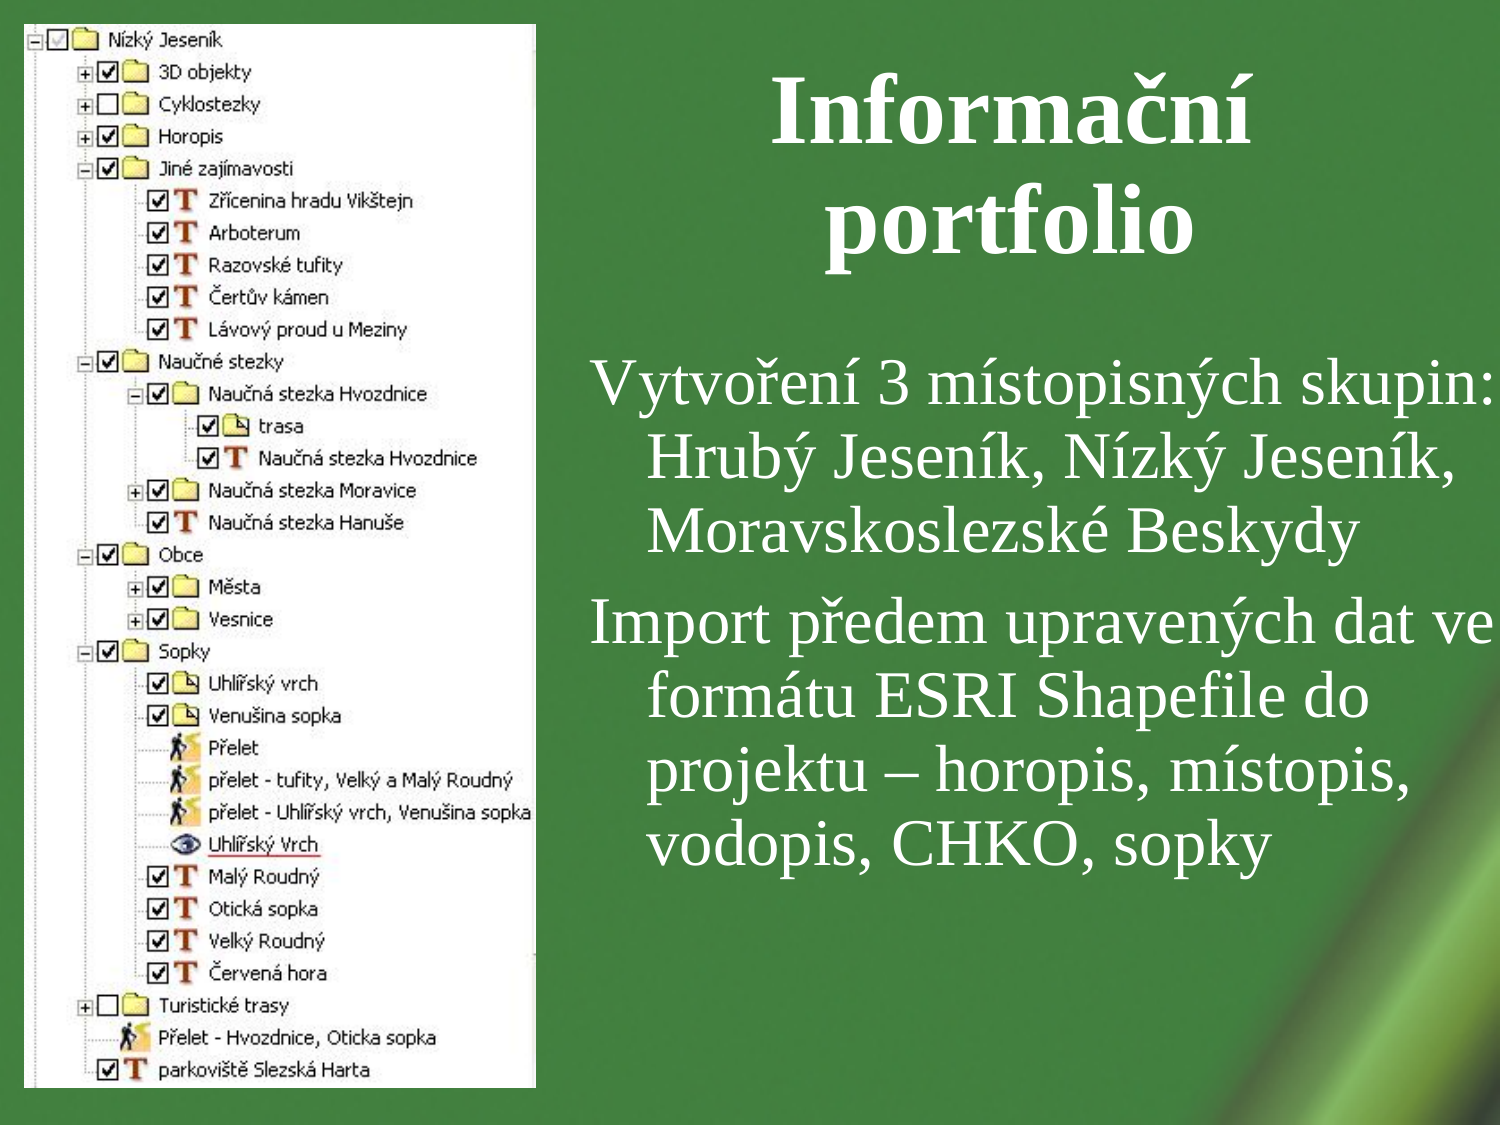

# Informační portfolio
Vytvoření 3 místopisných skupin: Hrubý Jeseník, Nízký Jeseník, Moravskoslezské Beskydy
Import předem upravených dat ve formátu ESRI Shapefile do projektu – horopis, místopis, vodopis, CHKO, sopky